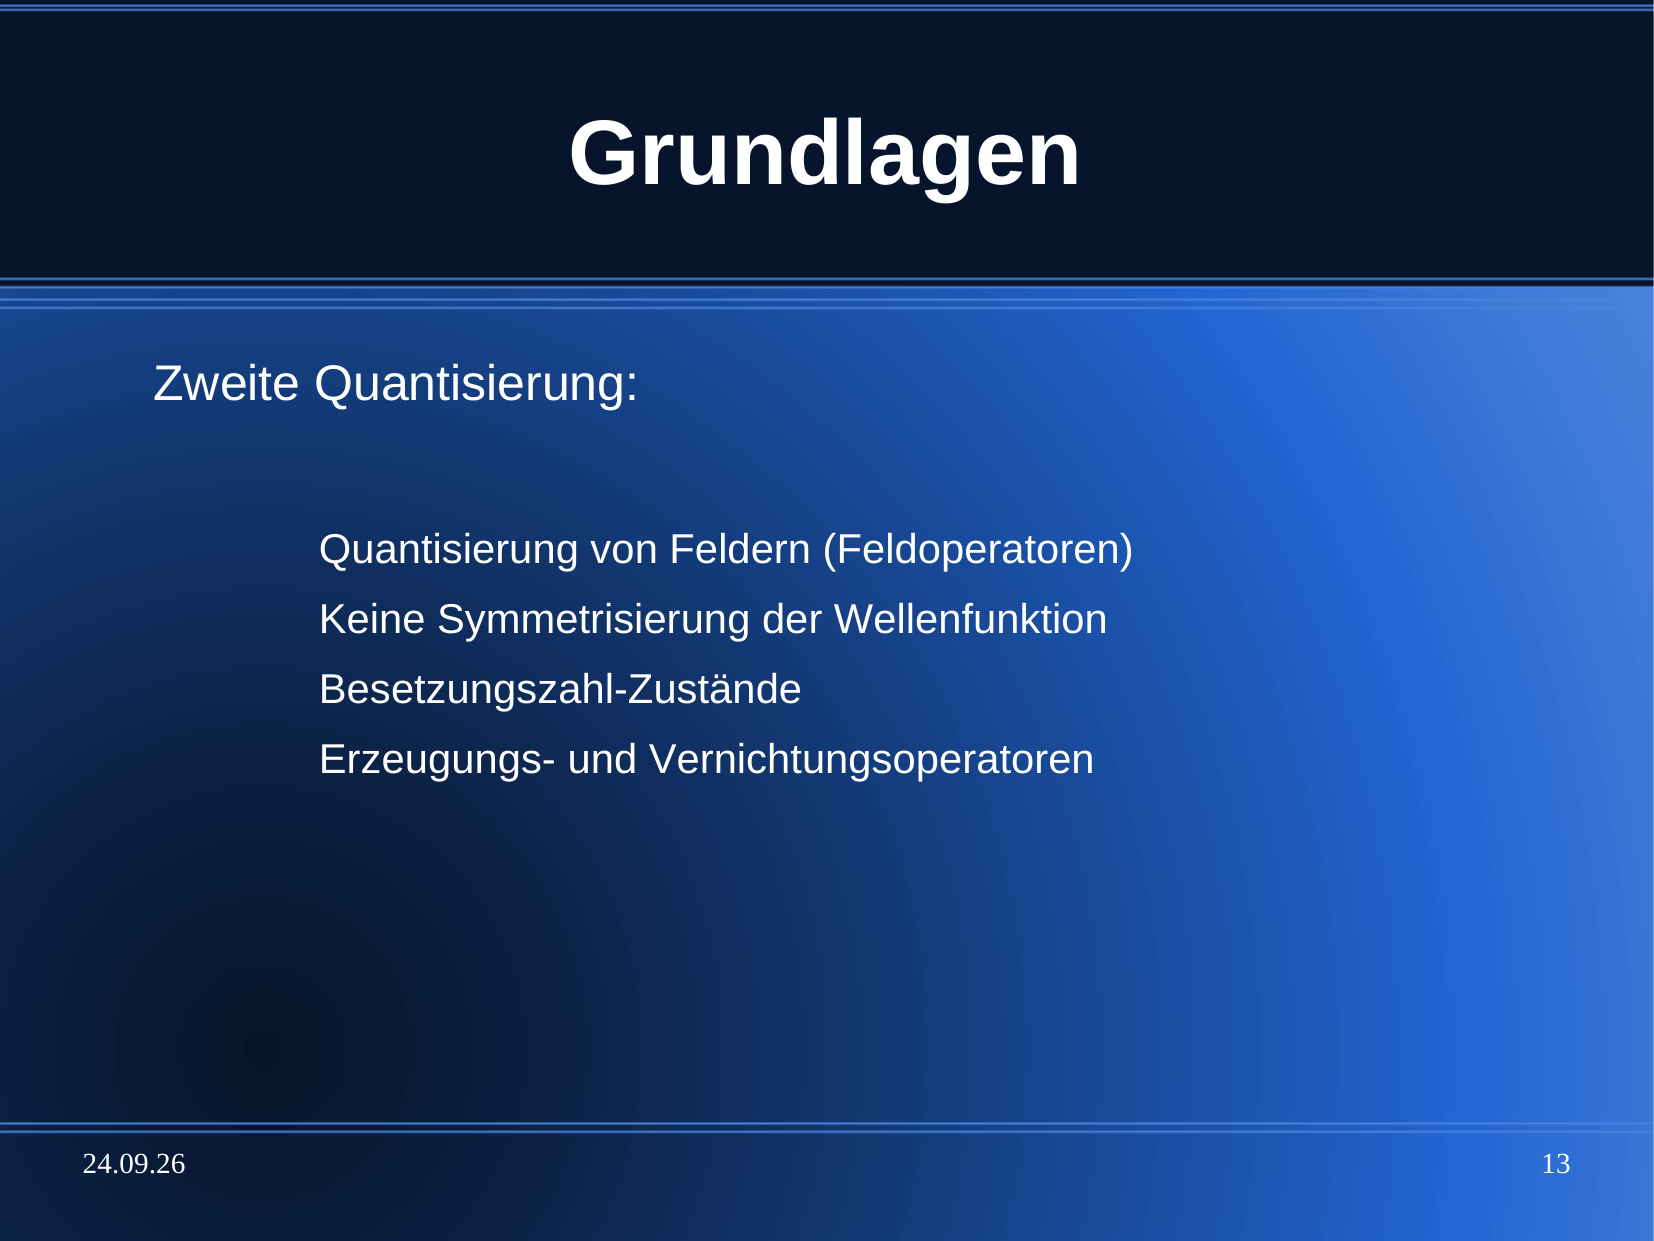

# Grundlagen
Zweite Quantisierung:
Quantisierung von Feldern (Feldoperatoren)
Keine Symmetrisierung der Wellenfunktion
Besetzungszahl-Zustände
Erzeugungs- und Vernichtungsoperatoren
13